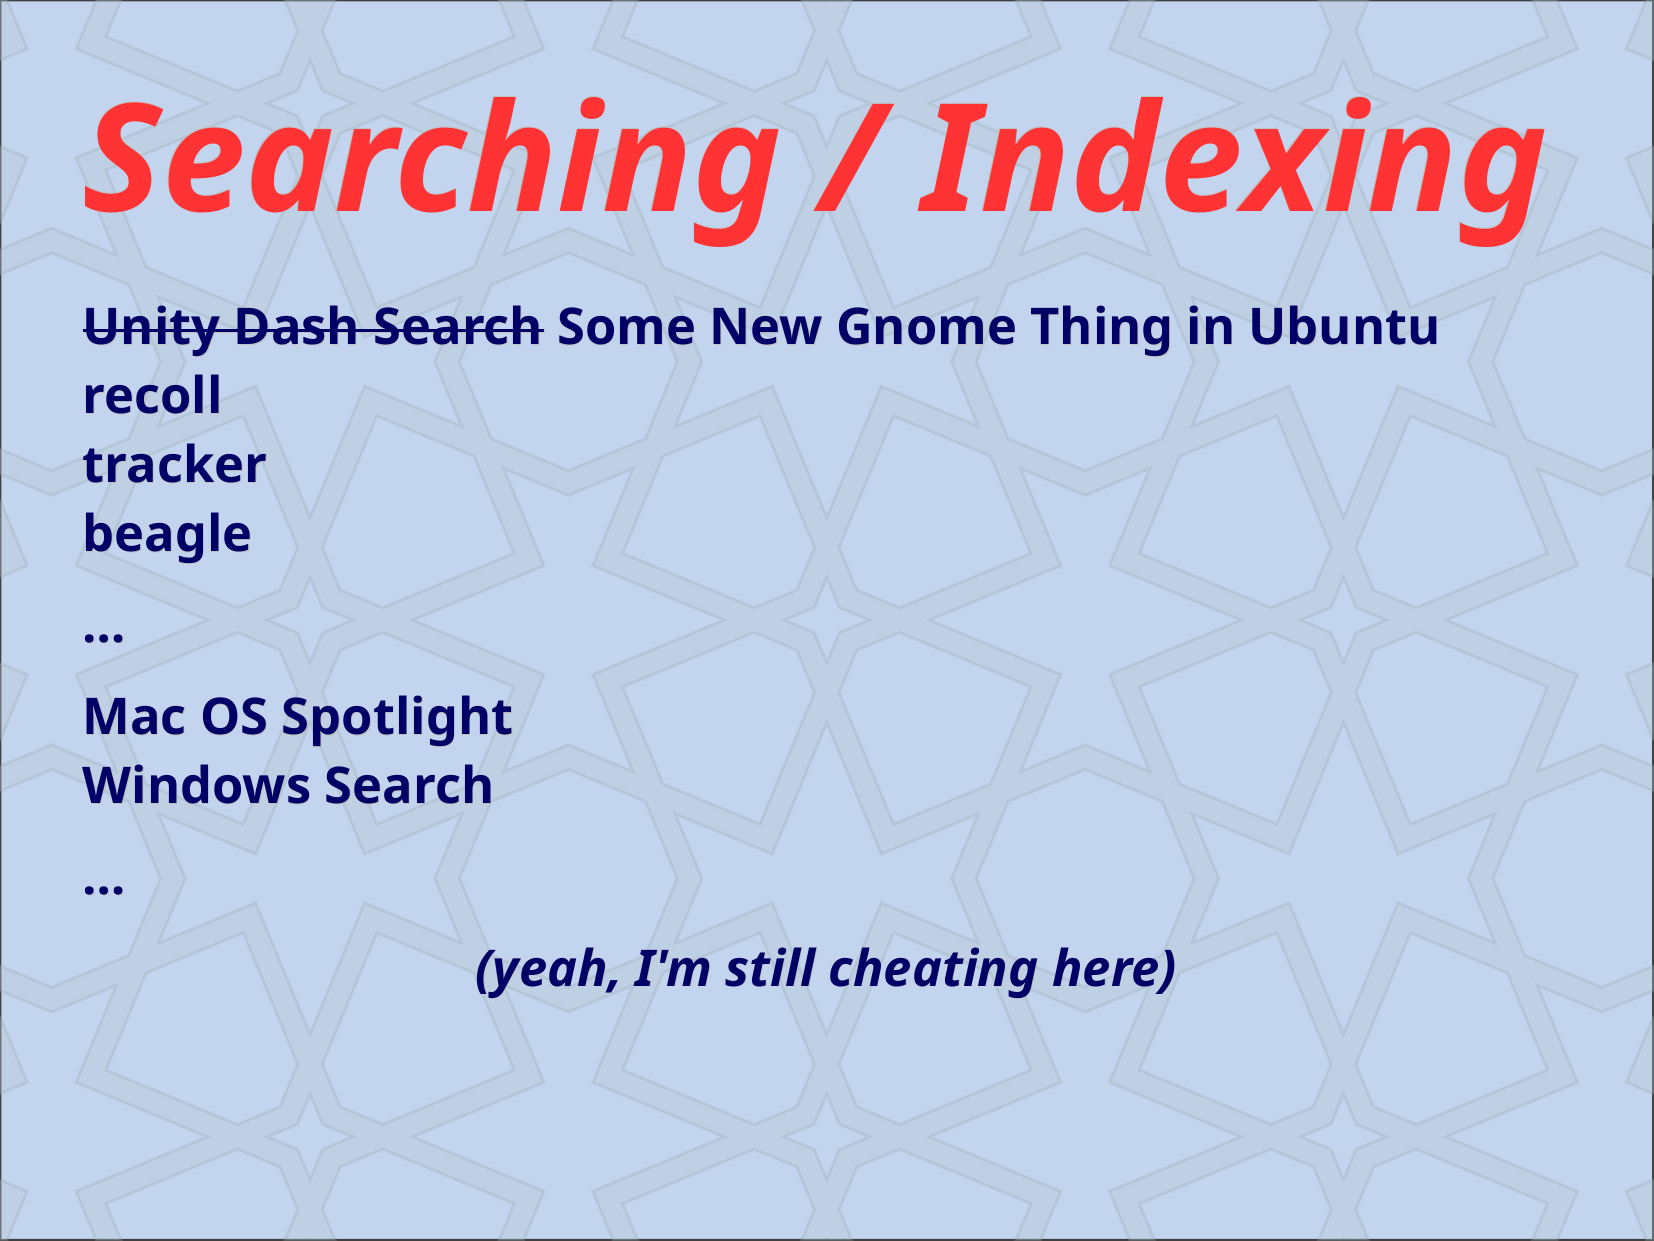

# Searching / Indexing
Unity Dash Search Some New Gnome Thing in Ubuntu
recoll
tracker
beagle
…
Mac OS Spotlight
Windows Search
…
(yeah, I'm still cheating here)